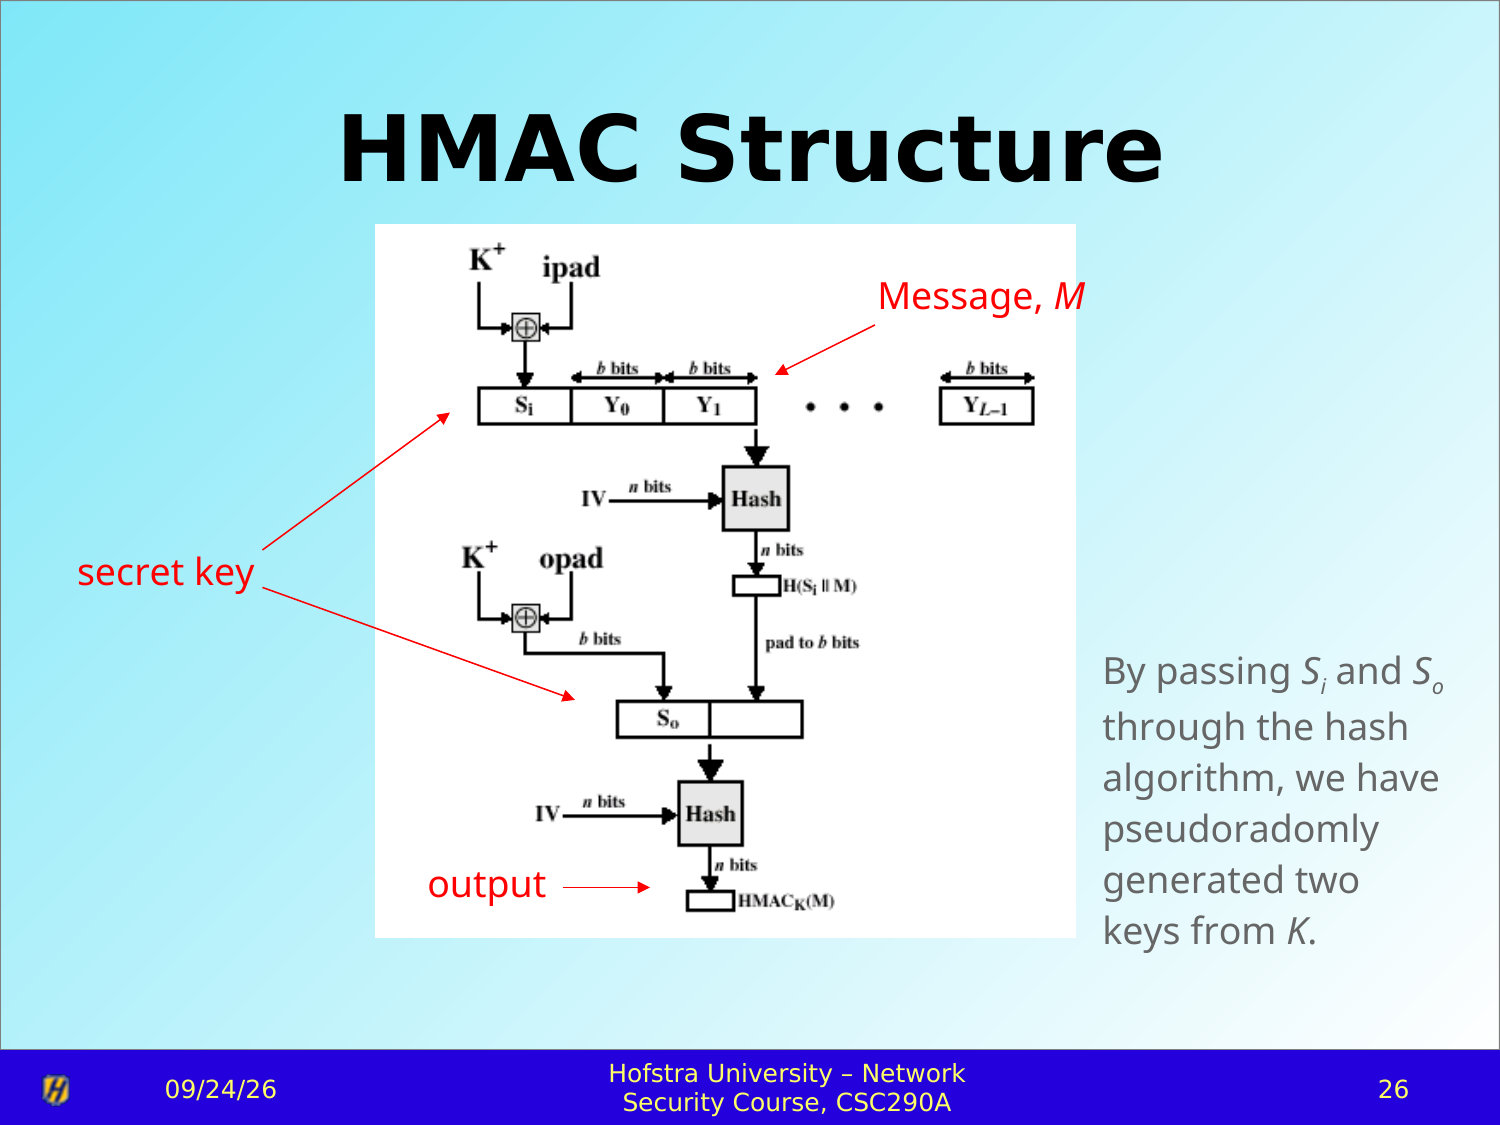

# HMAC Structure
Message, M
secret key
By passing Si and So through the hash algorithm, we have pseudoradomly generated two keys from K.
output
26